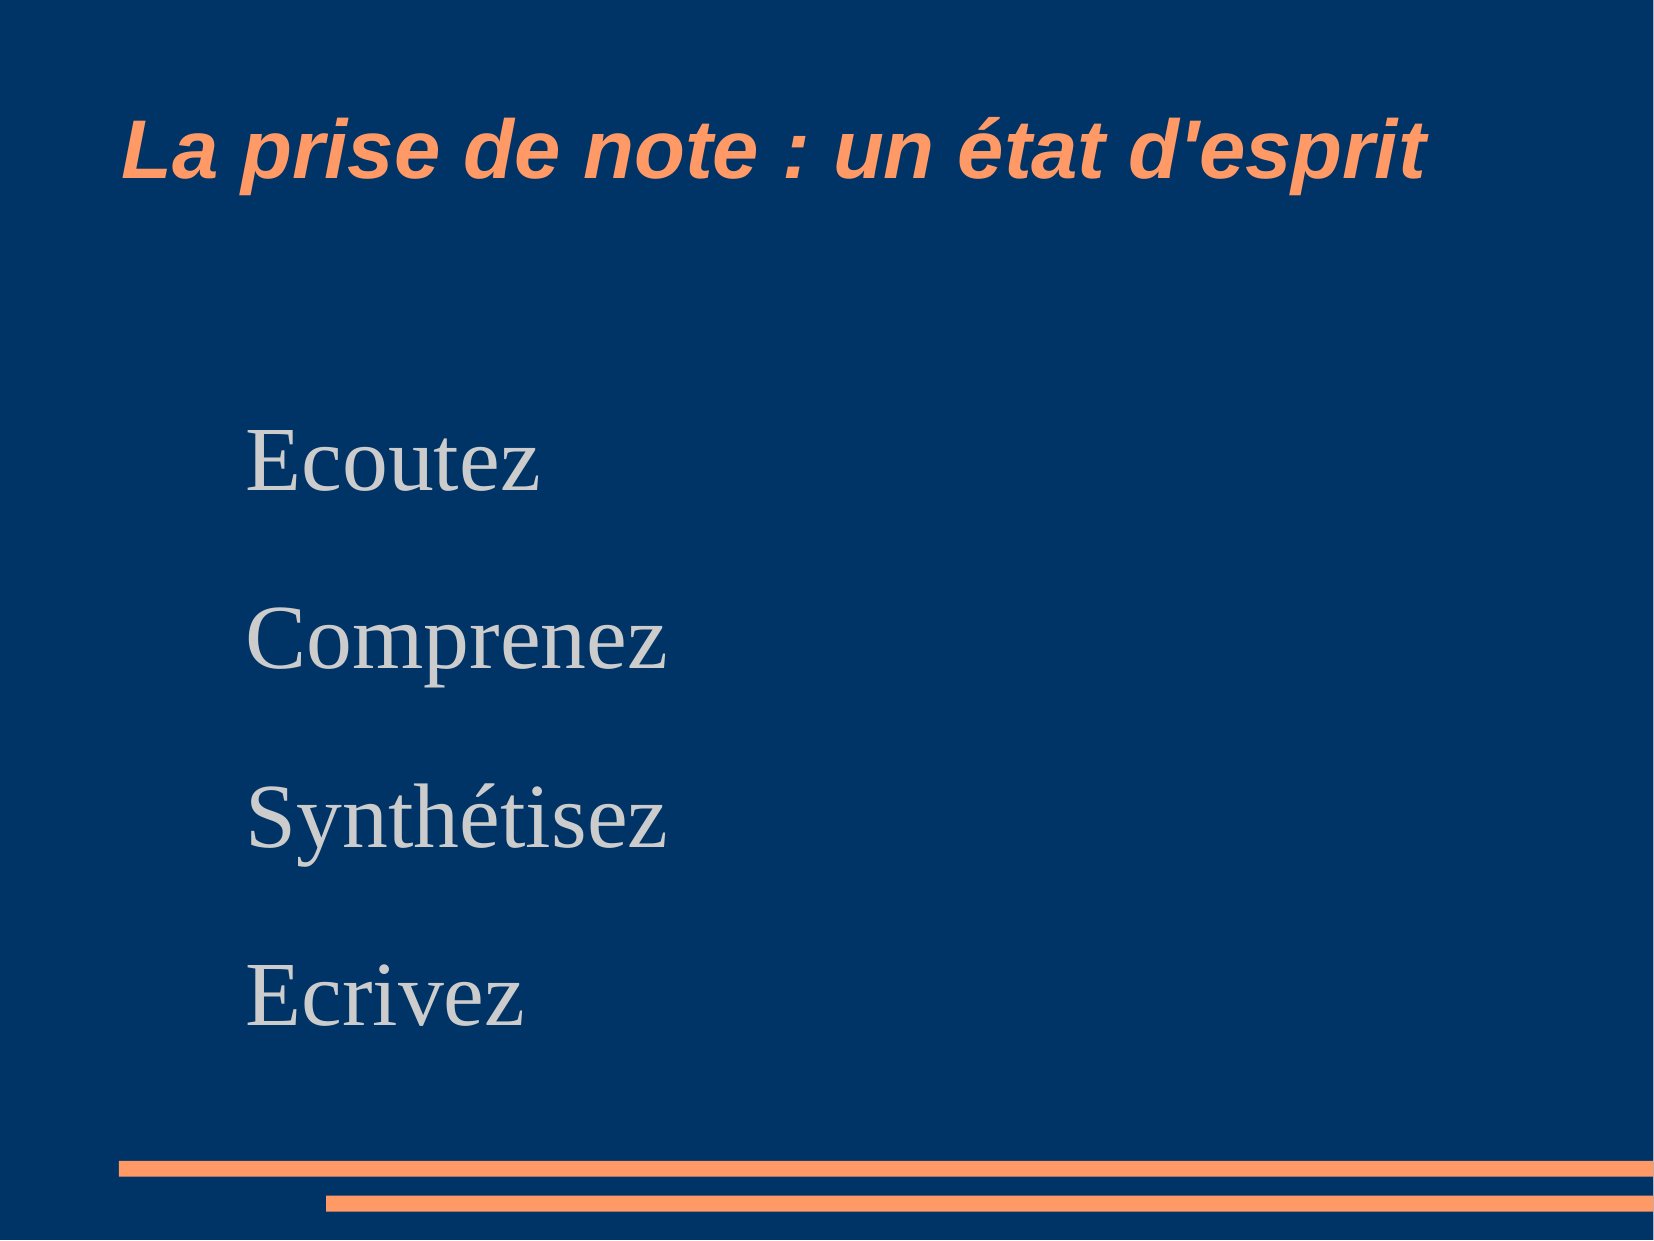

# La prise de note : un état d'esprit
Ecoutez
Comprenez
Synthétisez
Ecrivez